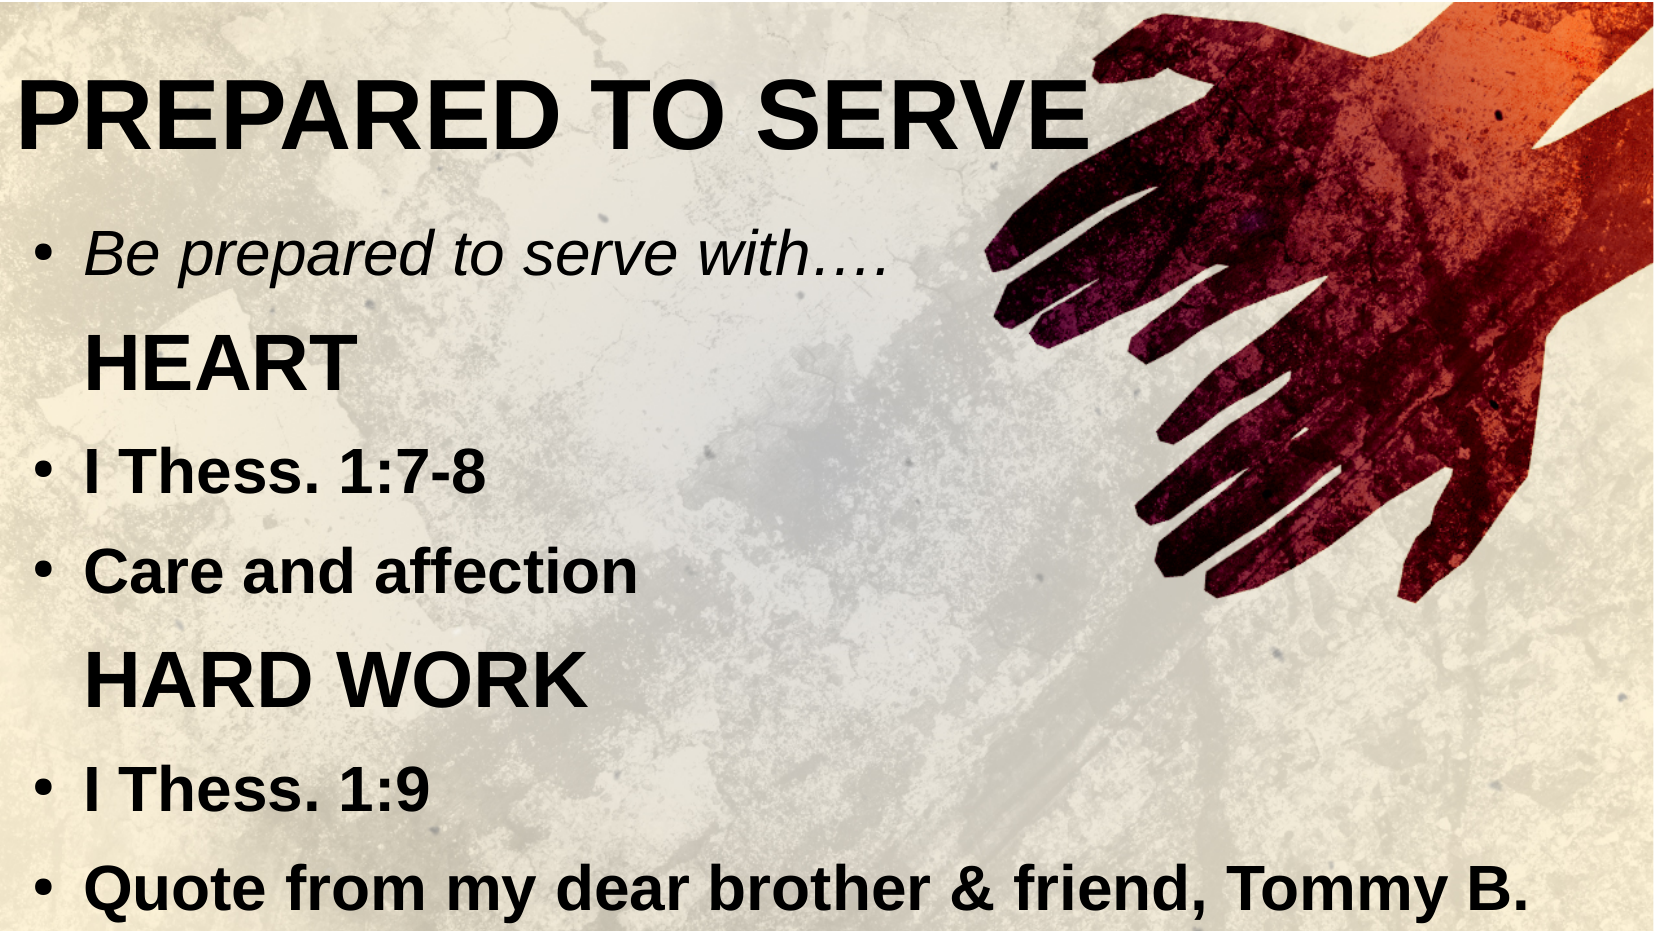

# PREPARED TO SERVE
Be prepared to serve with….
HEART
I Thess. 1:7-8
Care and affection
HARD WORK
I Thess. 1:9
Quote from my dear brother & friend, Tommy B.